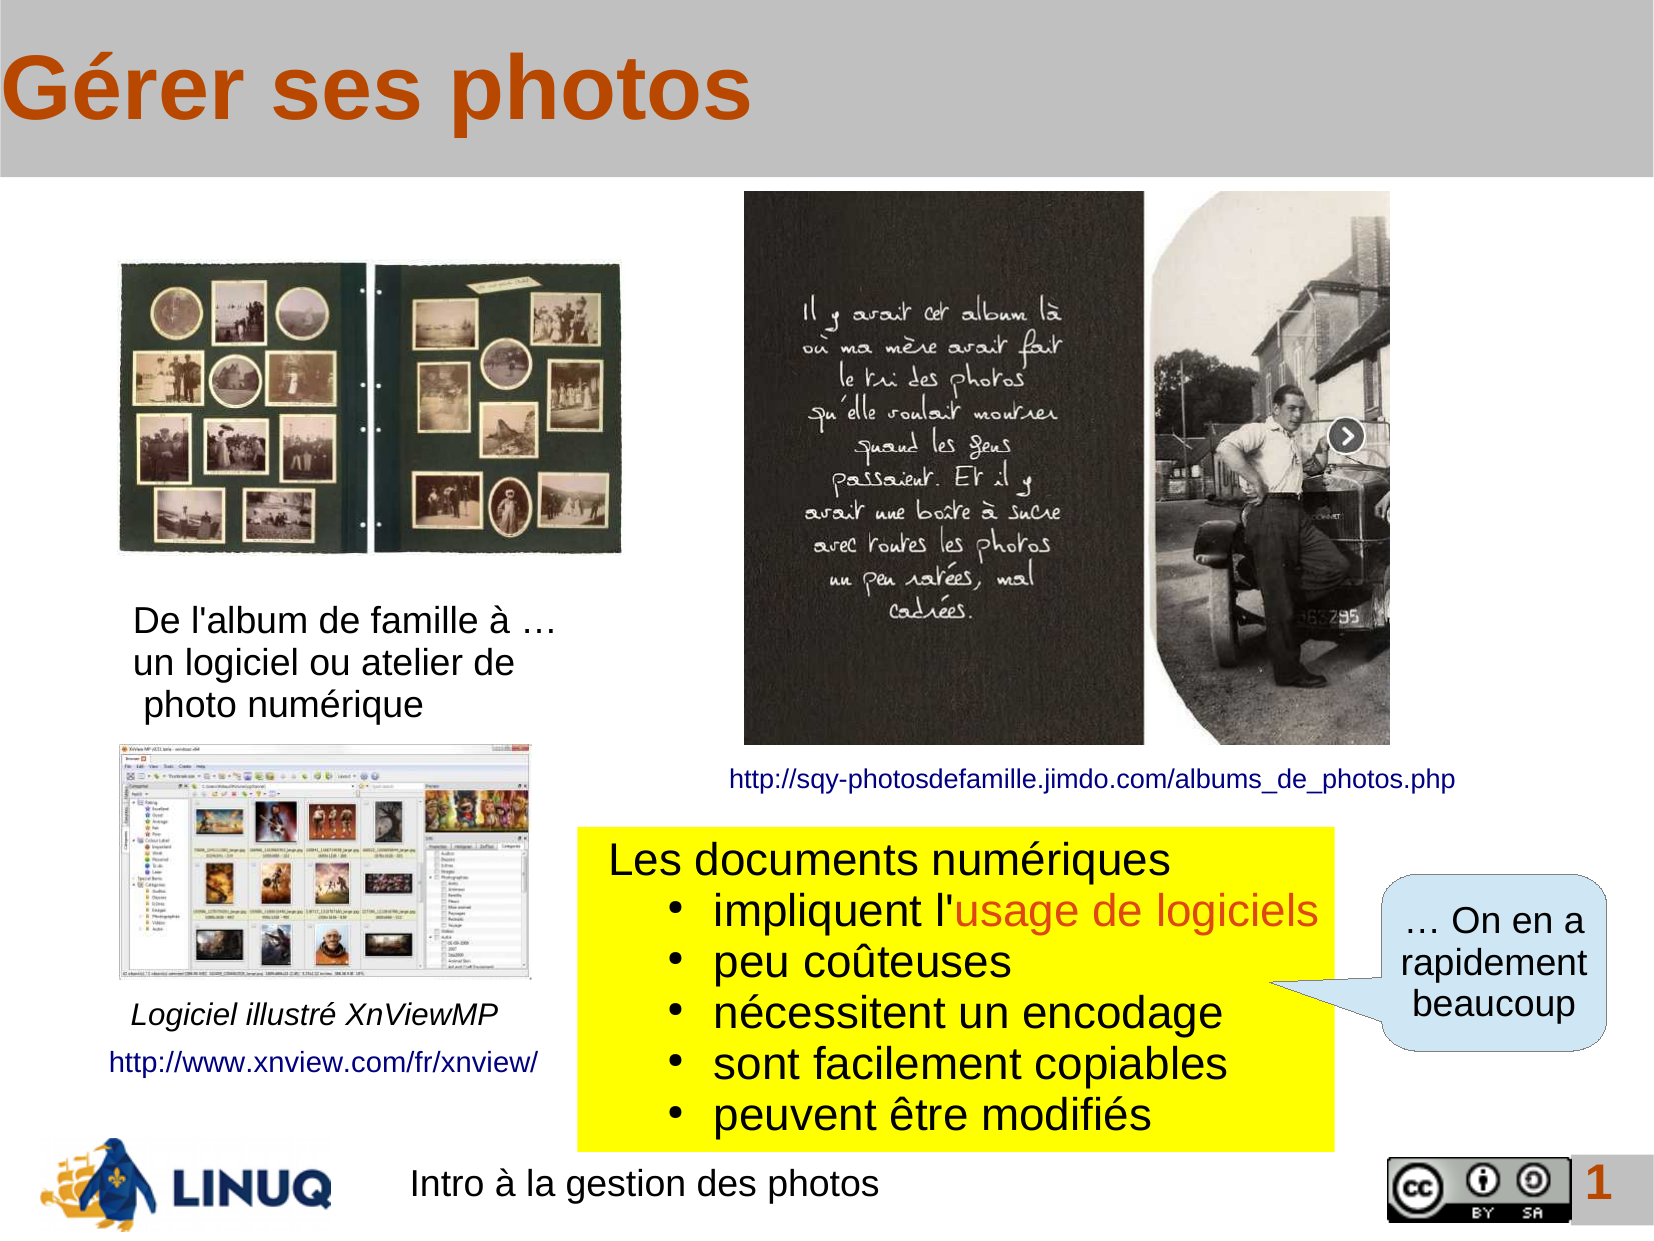

# Gérer ses photos
De l'album de famille à …
un logiciel ou atelier de
 photo numérique
http://sqy-photosdefamille.jimdo.com/albums_de_photos.php
Les documents numériques
impliquent l'usage de logiciels
peu coûteuses
nécessitent un encodage
sont facilement copiables
peuvent être modifiés
… On en a
rapidement
beaucoup
Logiciel illustré XnViewMP
http://www.xnview.com/fr/xnview/
1